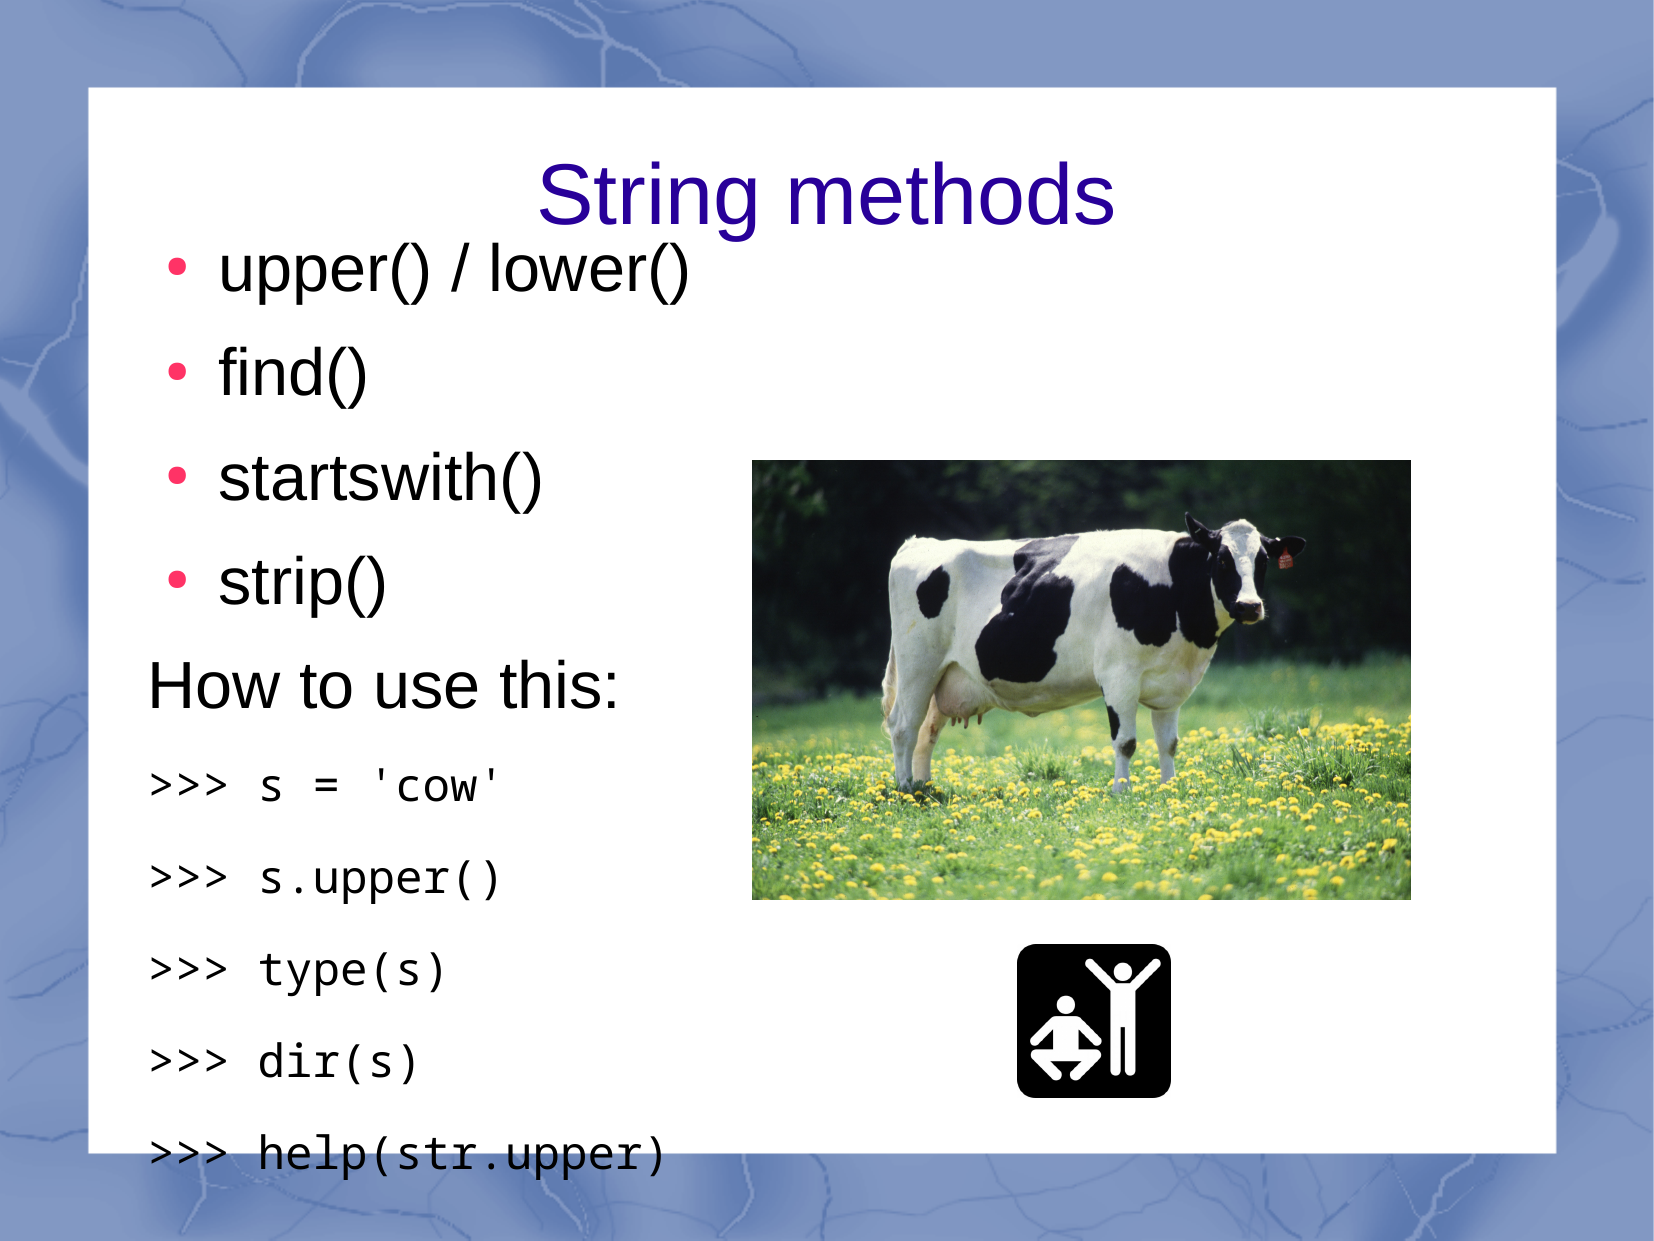

# String methods
upper() / lower()
find()
startswith()
strip()
How to use this:
>>> s = 'cow'
>>> s.upper()
>>> type(s)
>>> dir(s)
>>> help(str.upper)